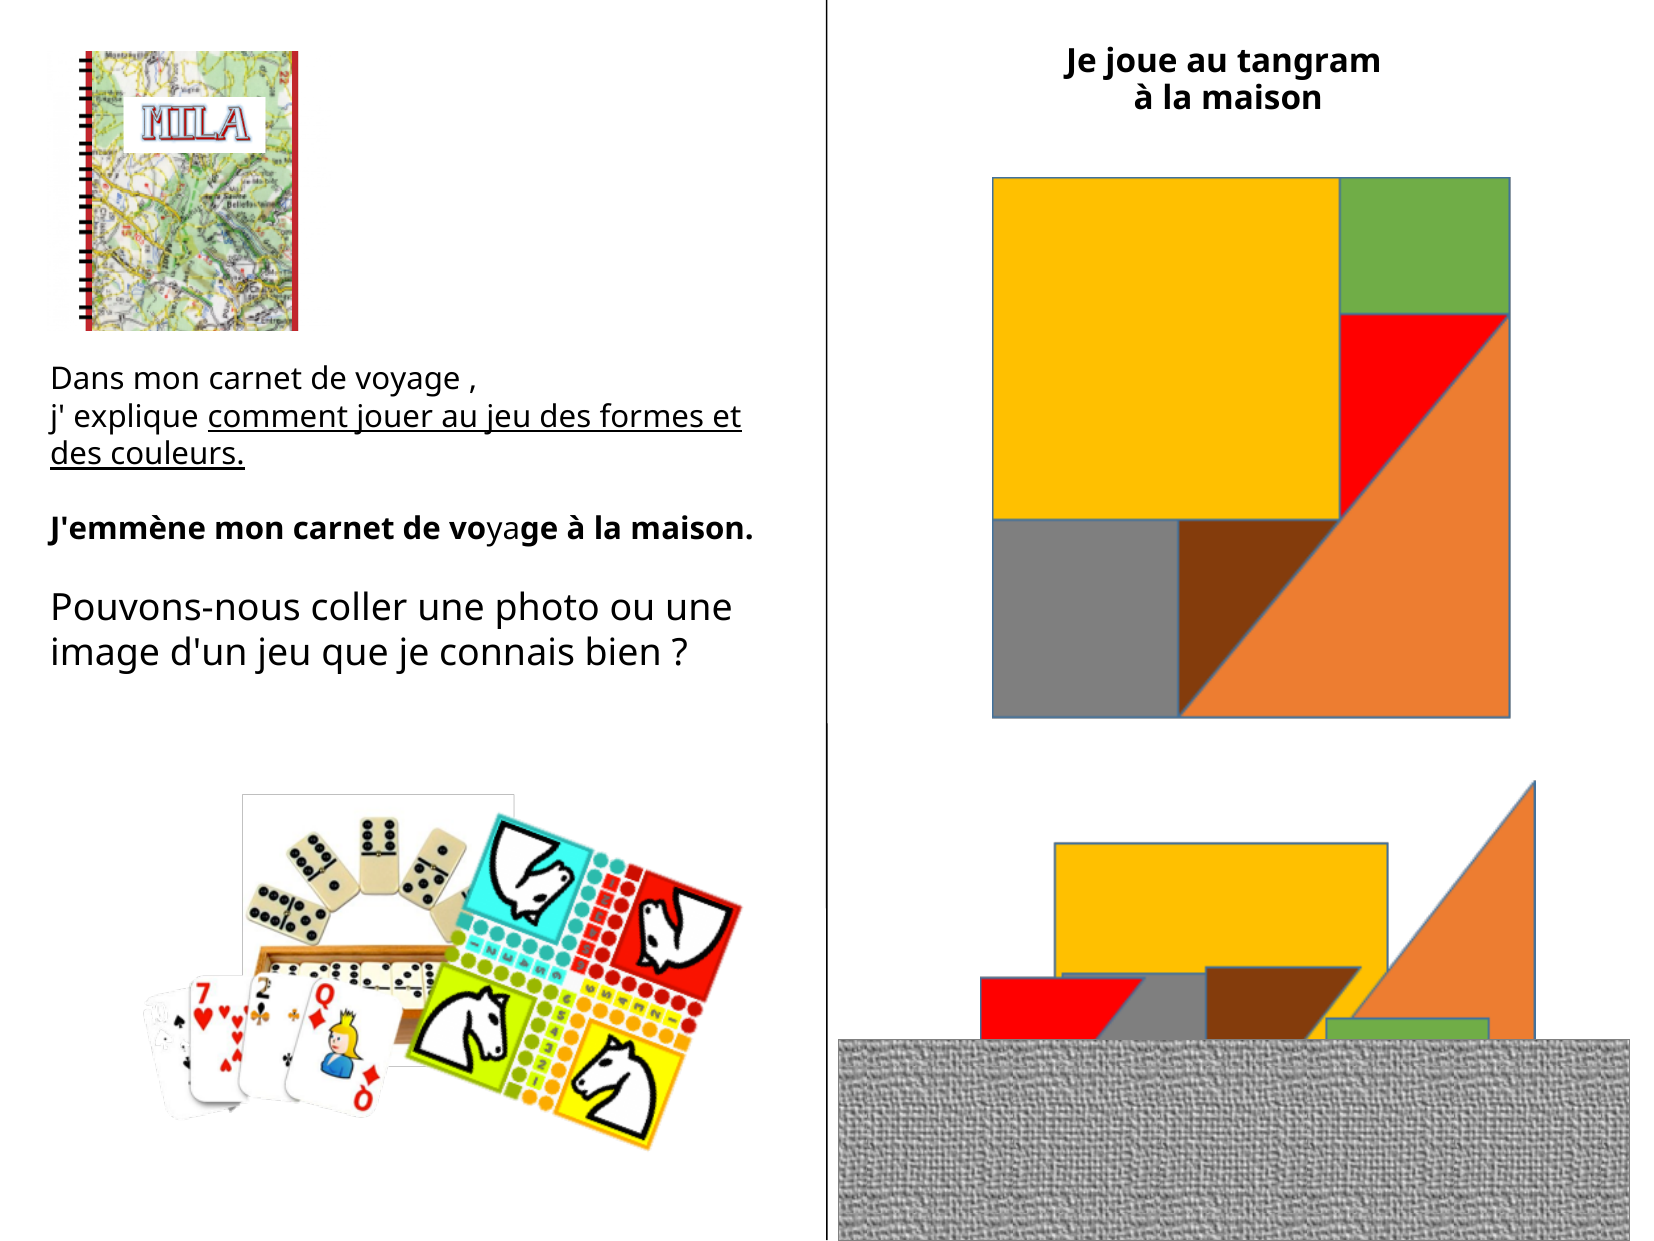

Je joue au tangram
à la maison
Dans mon carnet de voyage ,
j' explique comment jouer au jeu des formes et des couleurs.
J'emmène mon carnet de voyage à la maison.
Pouvons-nous coller une photo ou une image d'un jeu que je connais bien ?